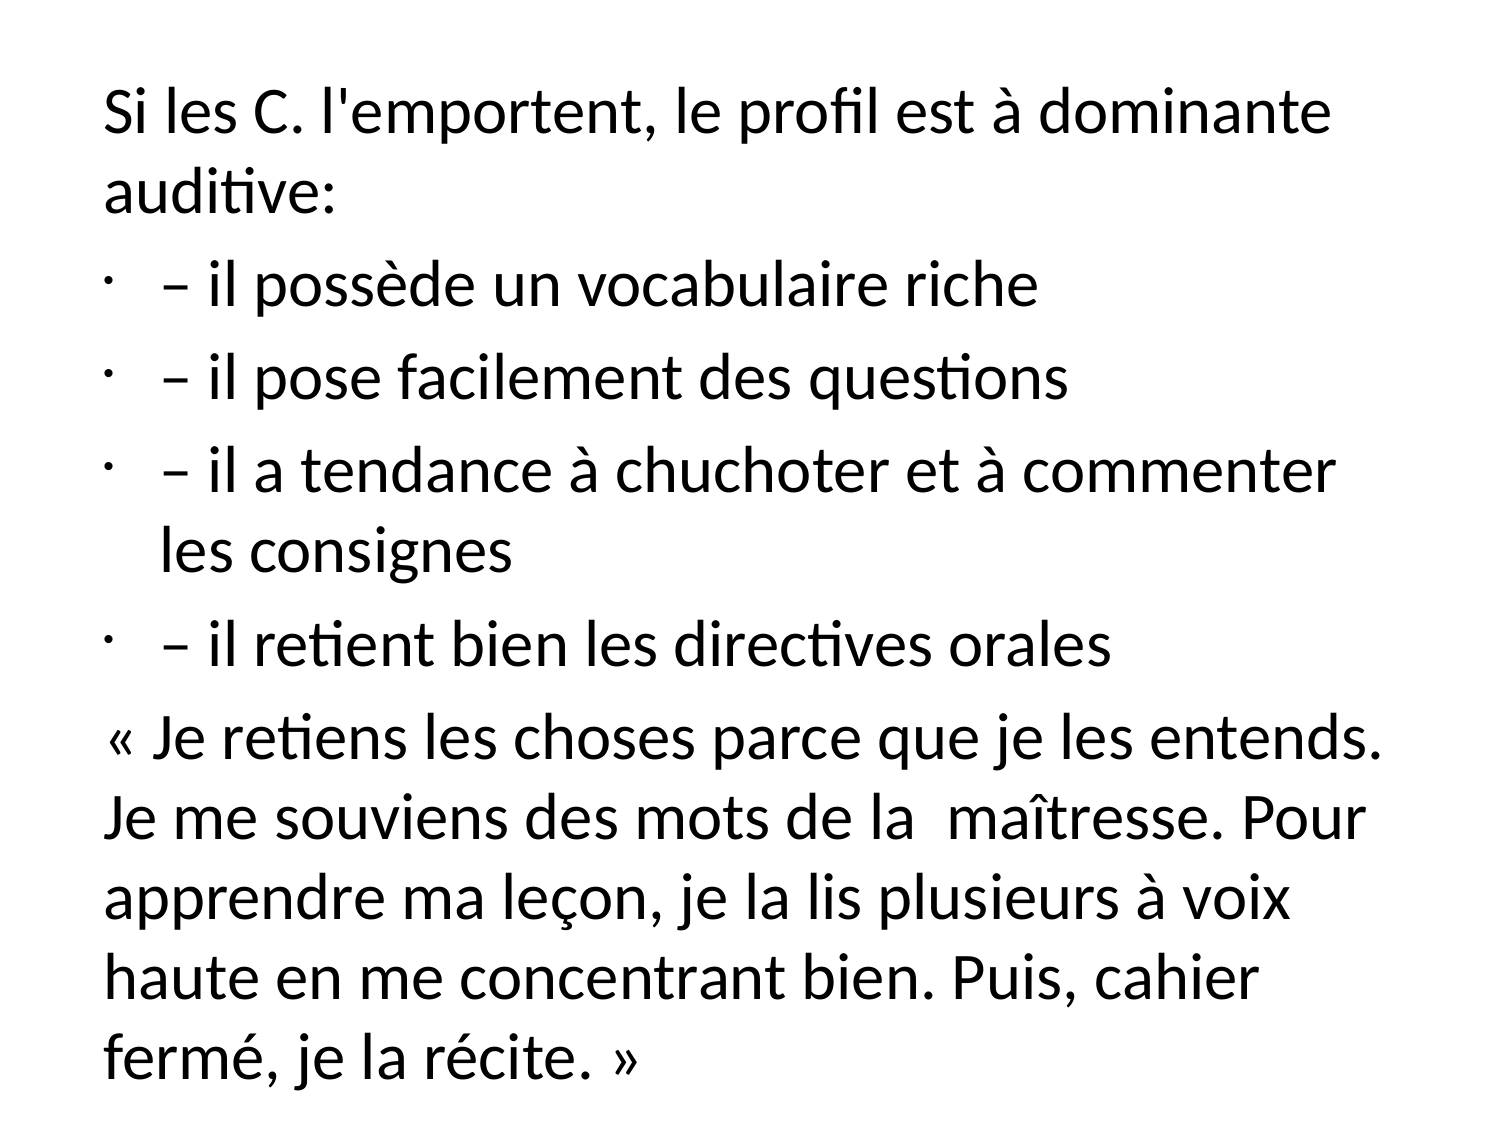

#
Si les C. l'emportent, le profil est à dominante auditive:
– il possède un vocabulaire riche
– il pose facilement des questions
– il a tendance à chuchoter et à commenter les consignes
– il retient bien les directives orales
« Je retiens les choses parce que je les entends. Je me souviens des mots de la maîtresse. Pour apprendre ma leçon, je la lis plusieurs à voix haute en me concentrant bien. Puis, cahier fermé, je la récite. »